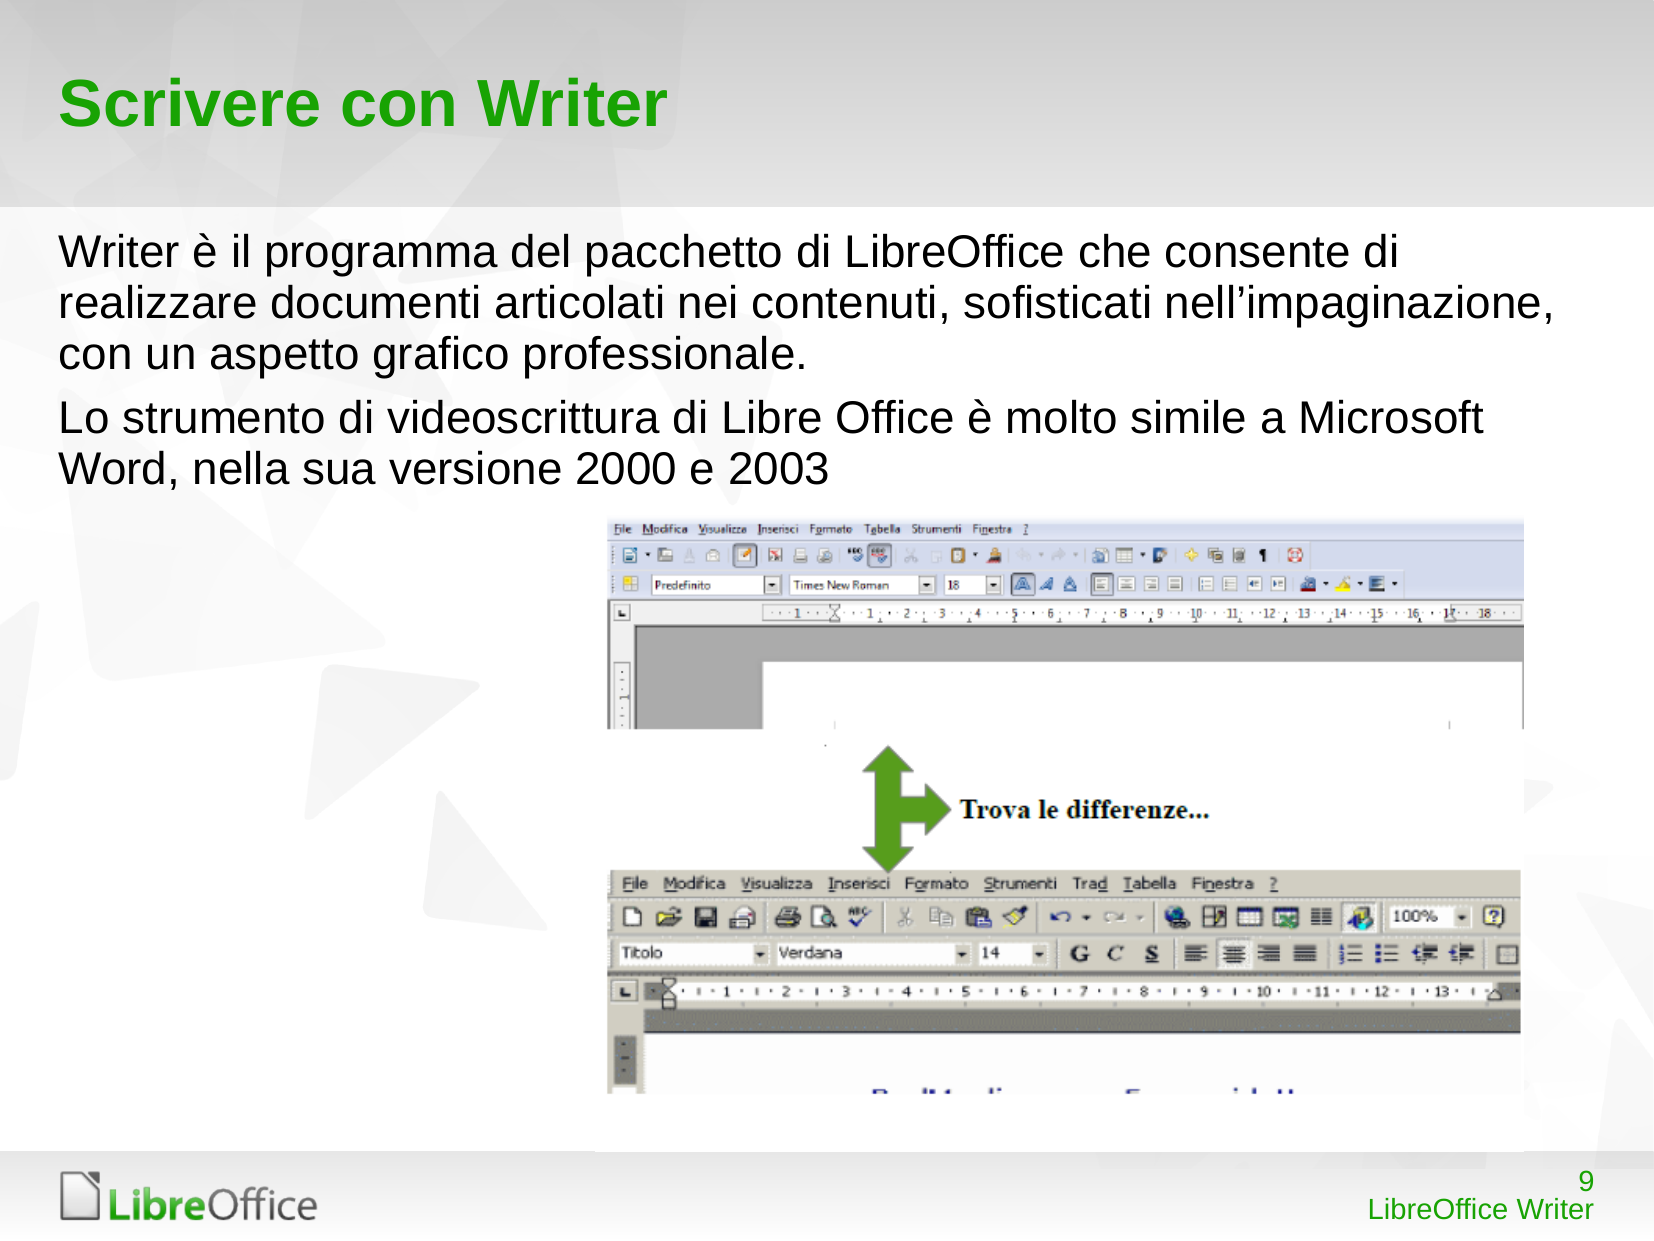

# Scrivere con Writer
Writer è il programma del pacchetto di LibreOffice che consente di realizzare documenti articolati nei contenuti, sofisticati nell’impaginazione, con un aspetto grafico professionale.
Lo strumento di videoscrittura di Libre Office è molto simile a Microsoft Word, nella sua versione 2000 e 2003
9
LibreOffice Writer